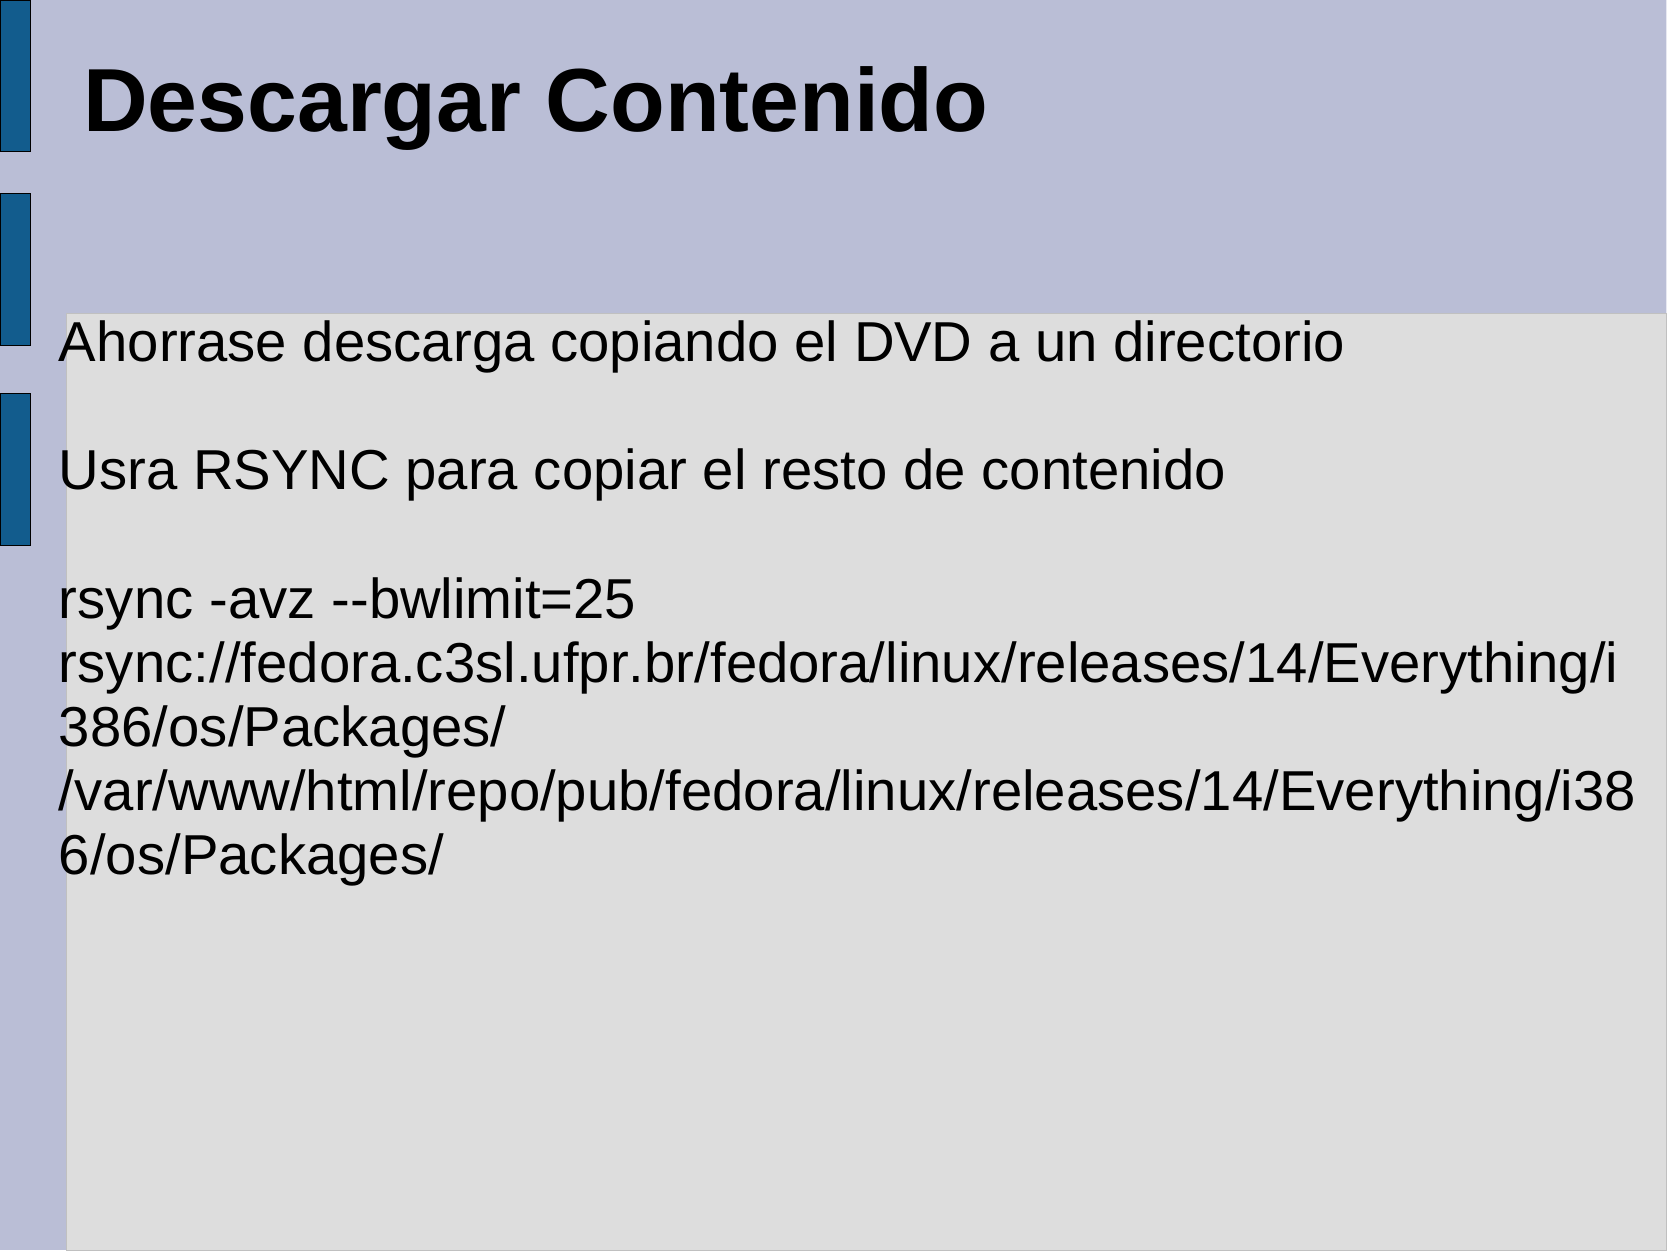

# Descargar Contenido
Ahorrase descarga copiando el DVD a un directorio
Usra RSYNC para copiar el resto de contenido
rsync -avz --bwlimit=25 rsync://fedora.c3sl.ufpr.br/fedora/linux/releases/14/Everything/i386/os/Packages/ /var/www/html/repo/pub/fedora/linux/releases/14/Everything/i386/os/Packages/